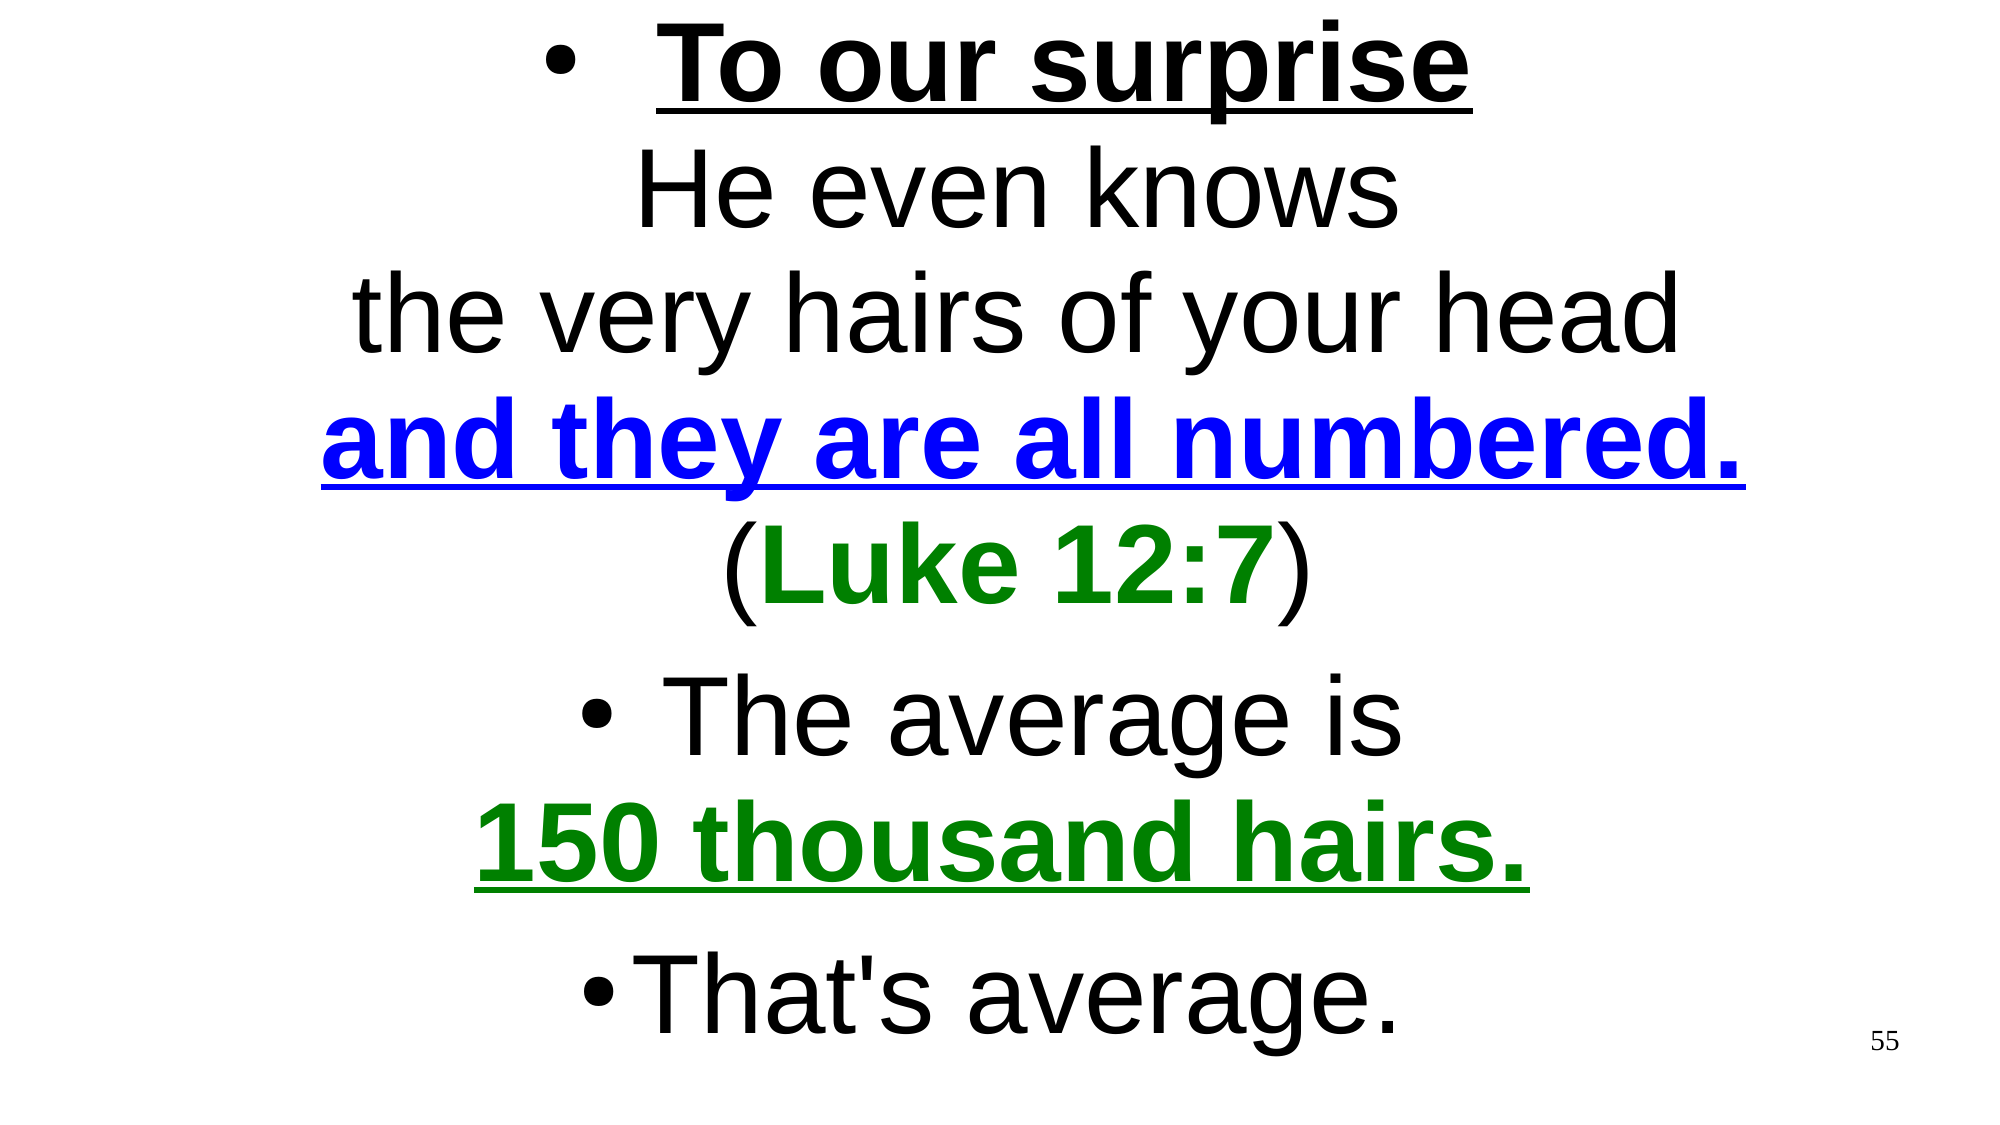

# To our surprise He even knows the very hairs of your head and they are all numbered. (Luke 12:7)
 The average is
150 thousand hairs.
That's average.
55